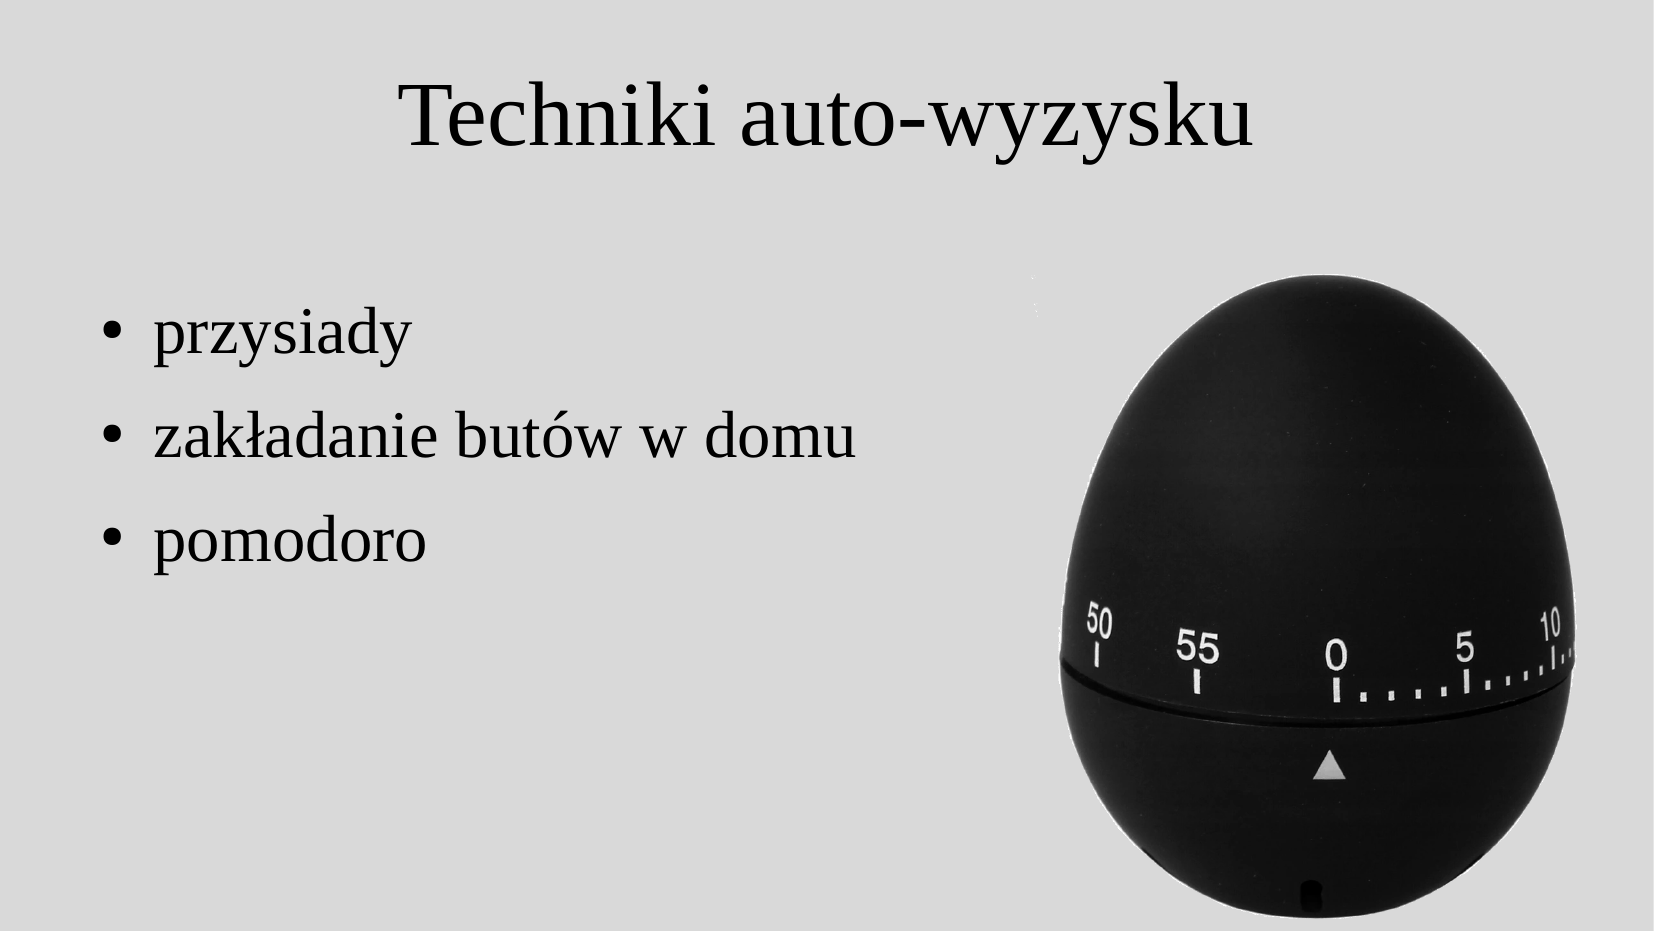

# Techniki auto-wyzysku
przysiady
zakładanie butów w domu
pomodoro